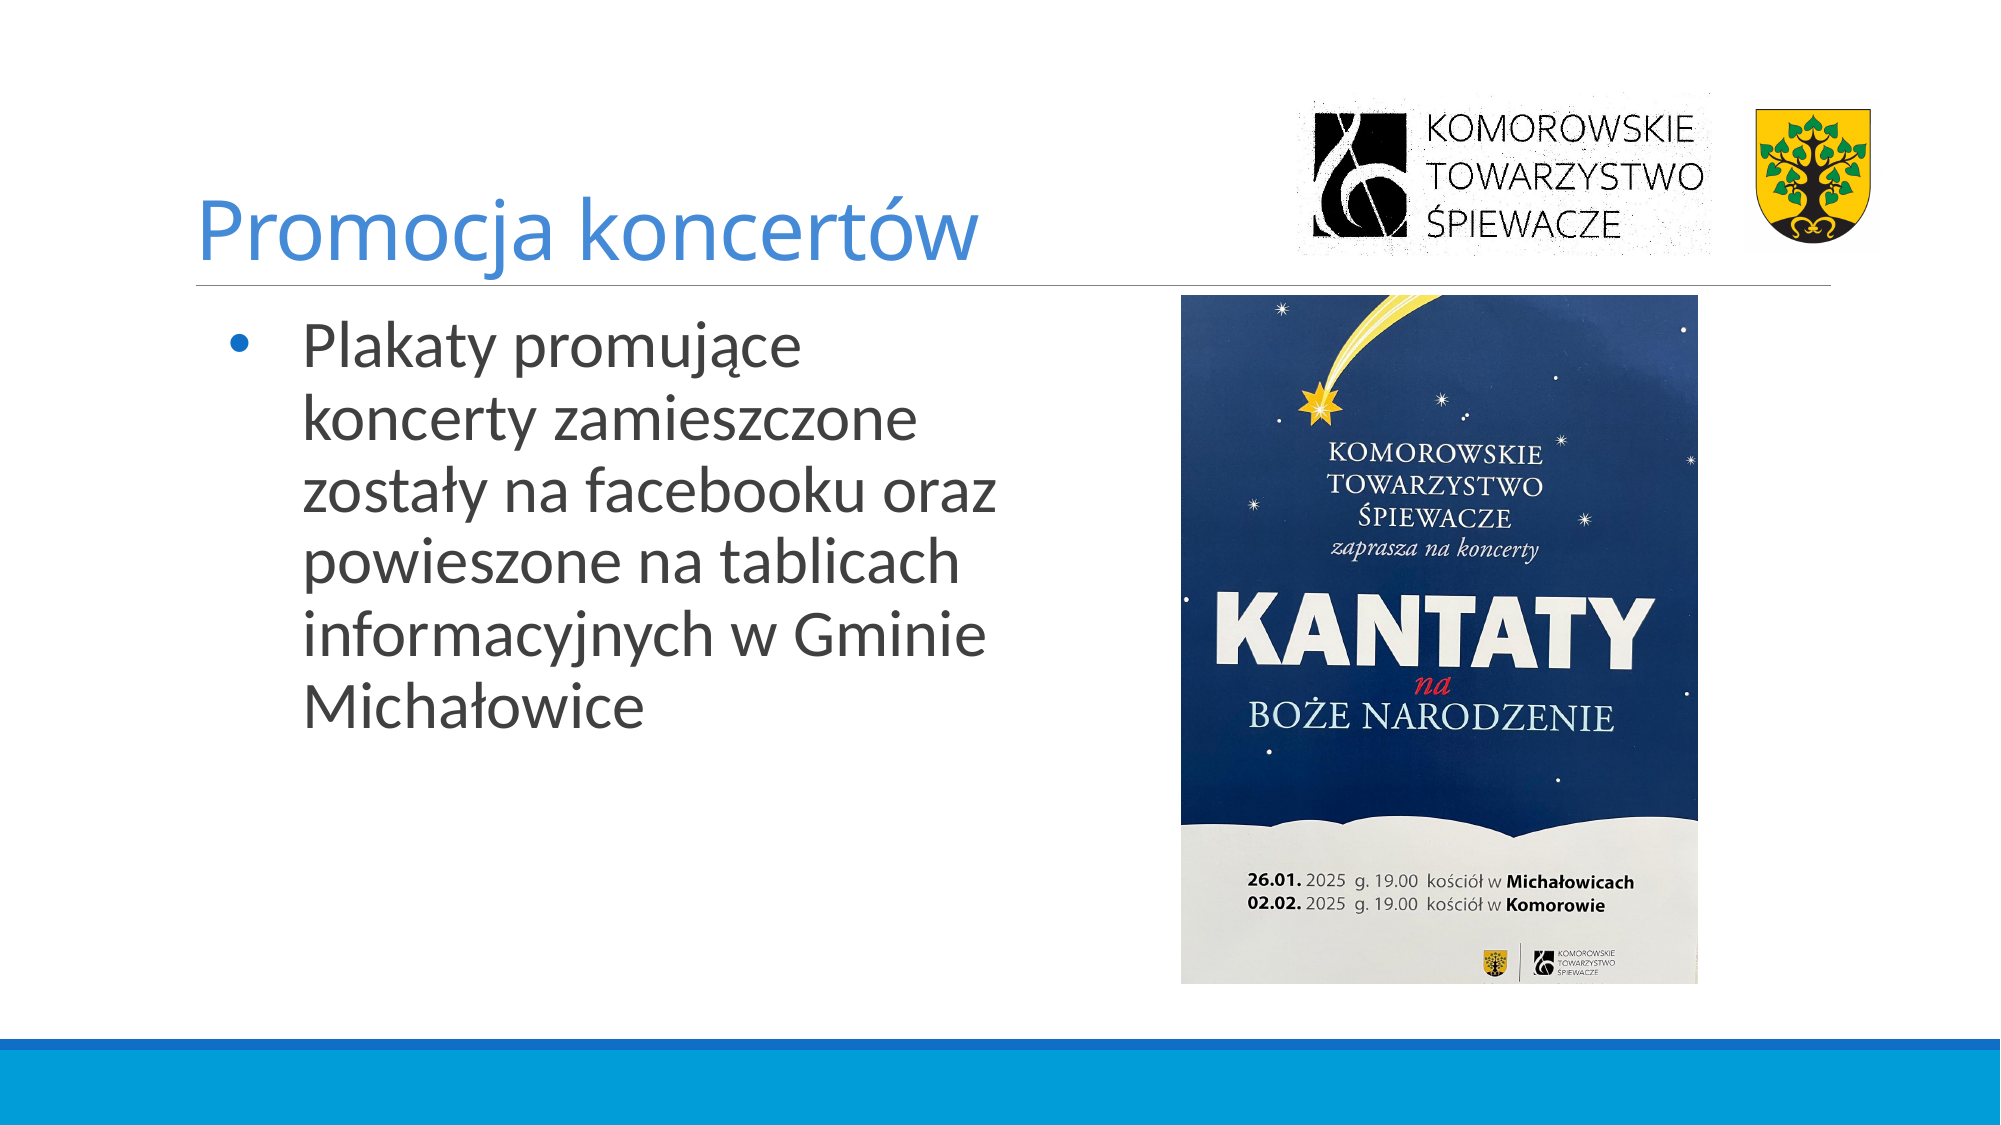

# Promocja koncertów
Plakaty promujące koncerty zamieszczone zostały na facebooku oraz powieszone na tablicach informacyjnych w Gminie Michałowice